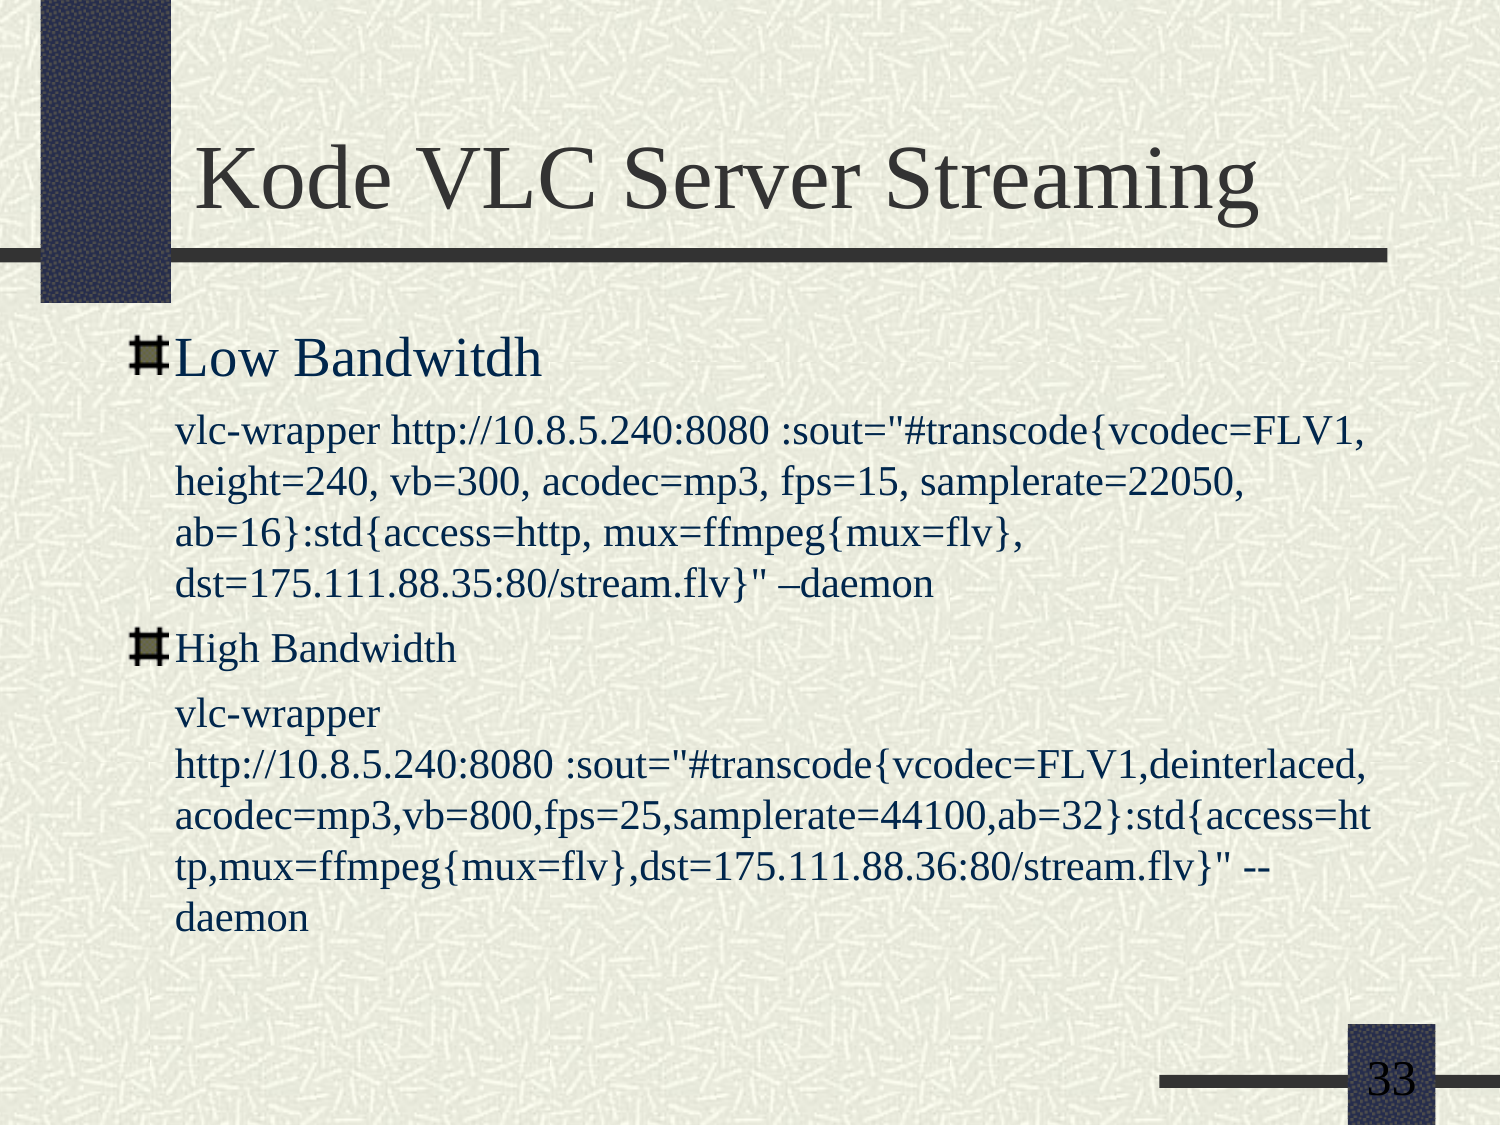

# Kode VLC Server Streaming
Low Bandwitdh
vlc-wrapper http://10.8.5.240:8080 :sout="#transcode{vcodec=FLV1, height=240, vb=300, acodec=mp3, fps=15, samplerate=22050, ab=16}:std{access=http, mux=ffmpeg{mux=flv}, dst=175.111.88.35:80/stream.flv}" –daemon
High Bandwidth
vlc-wrapper http://10.8.5.240:8080 :sout="#transcode{vcodec=FLV1,deinterlaced,acodec=mp3,vb=800,fps=25,samplerate=44100,ab=32}:std{access=http,mux=ffmpeg{mux=flv},dst=175.111.88.36:80/stream.flv}" --daemon
33